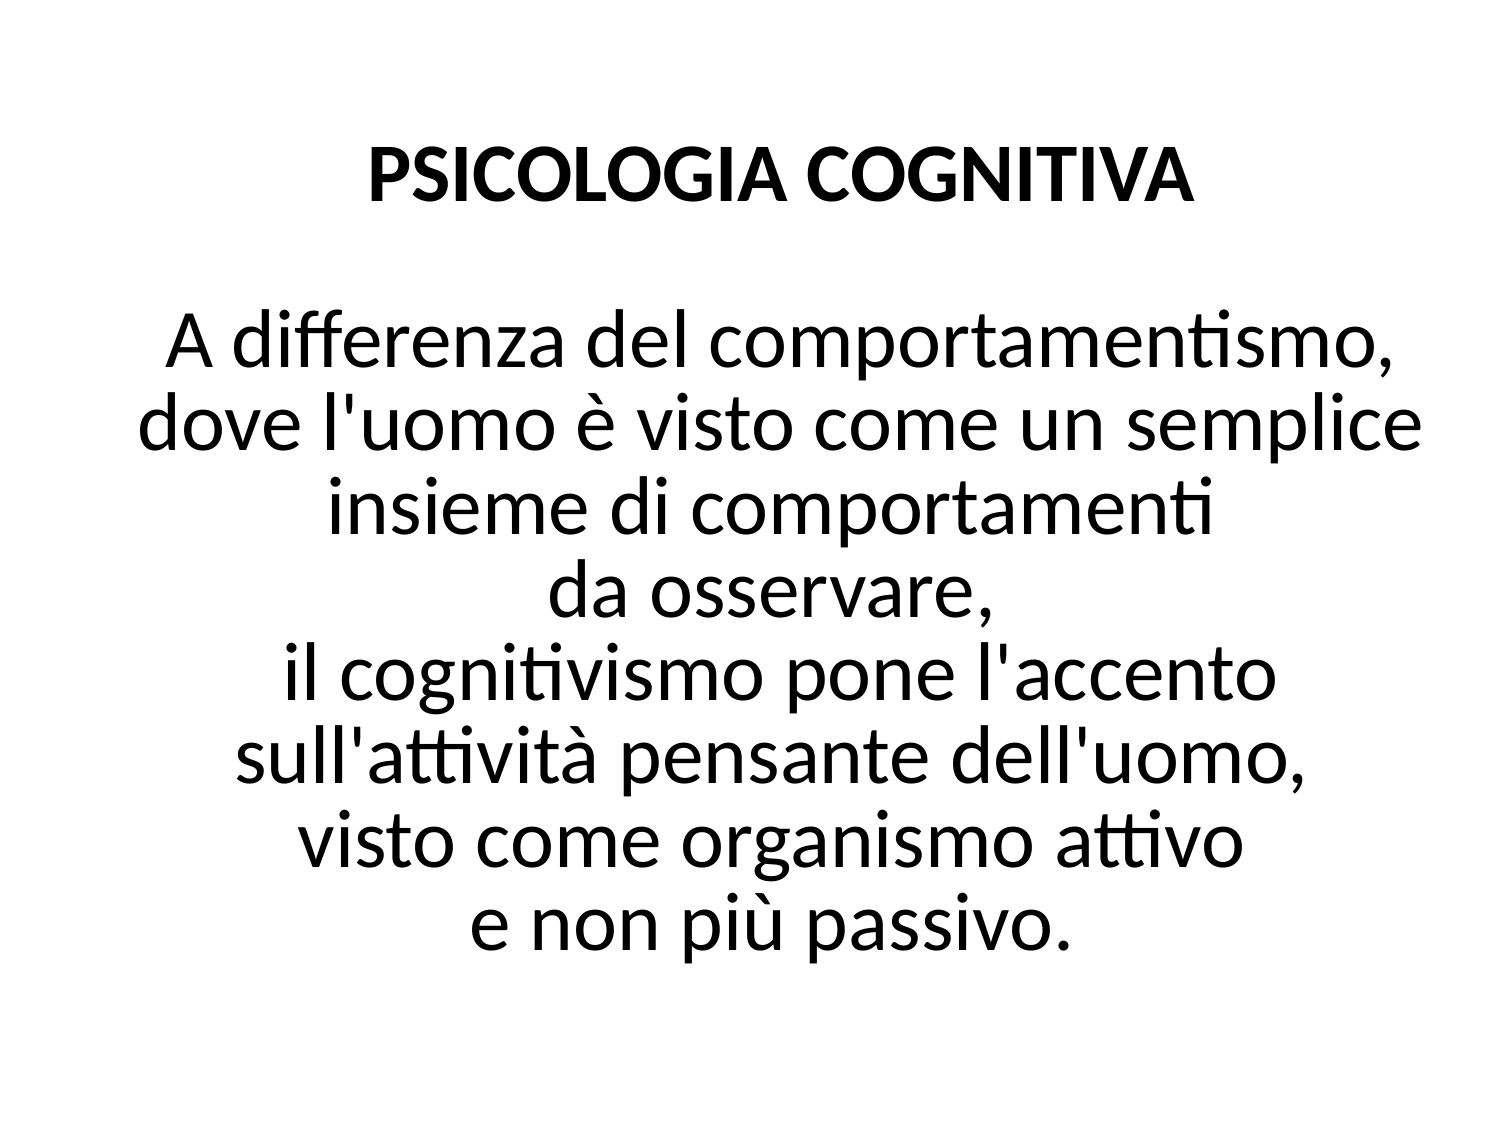

# PSICOLOGIA COGNITIVA A differenza del comportamentismo, dove l'uomo è visto come un semplice insieme di comportamenti da osservare, il cognitivismo pone l'accento sull'attività pensante dell'uomo, visto come organismo attivo e non più passivo.